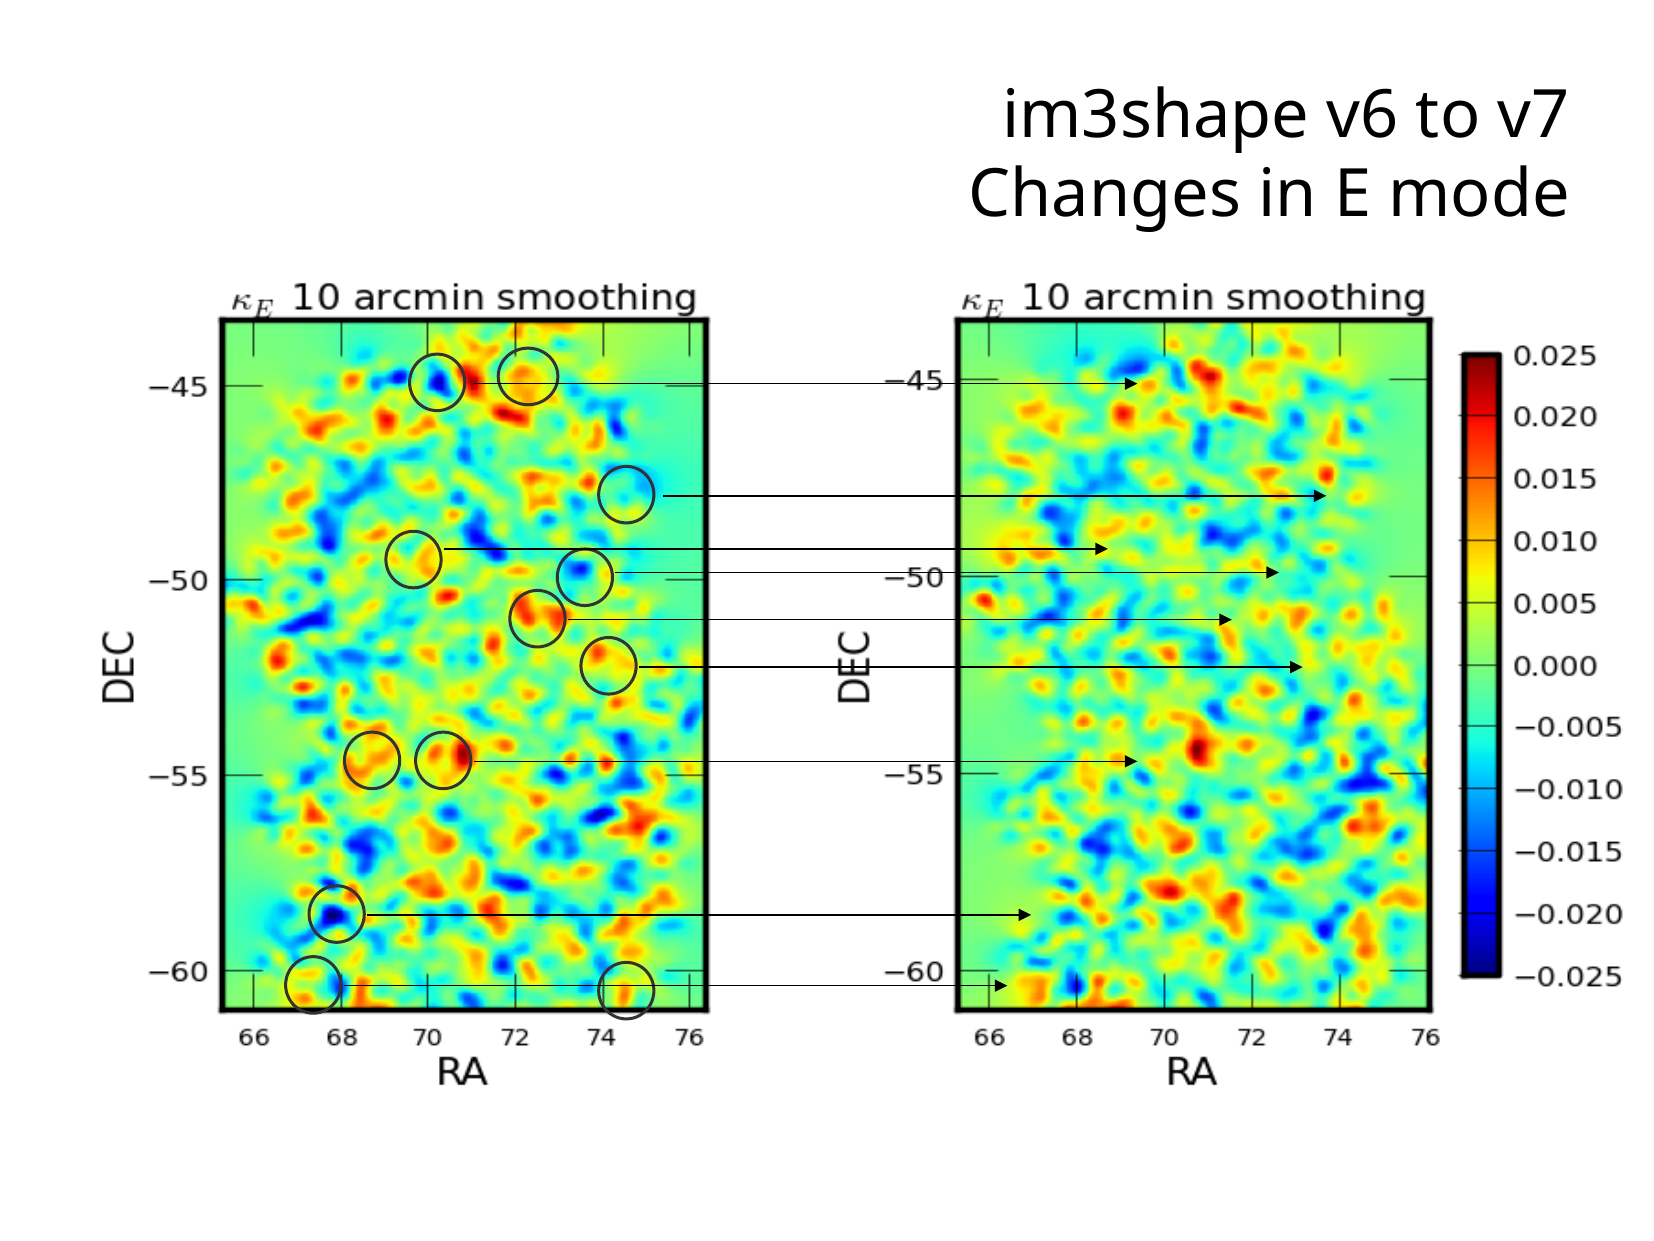

# im3shape v6 to v7 Changes in E mode